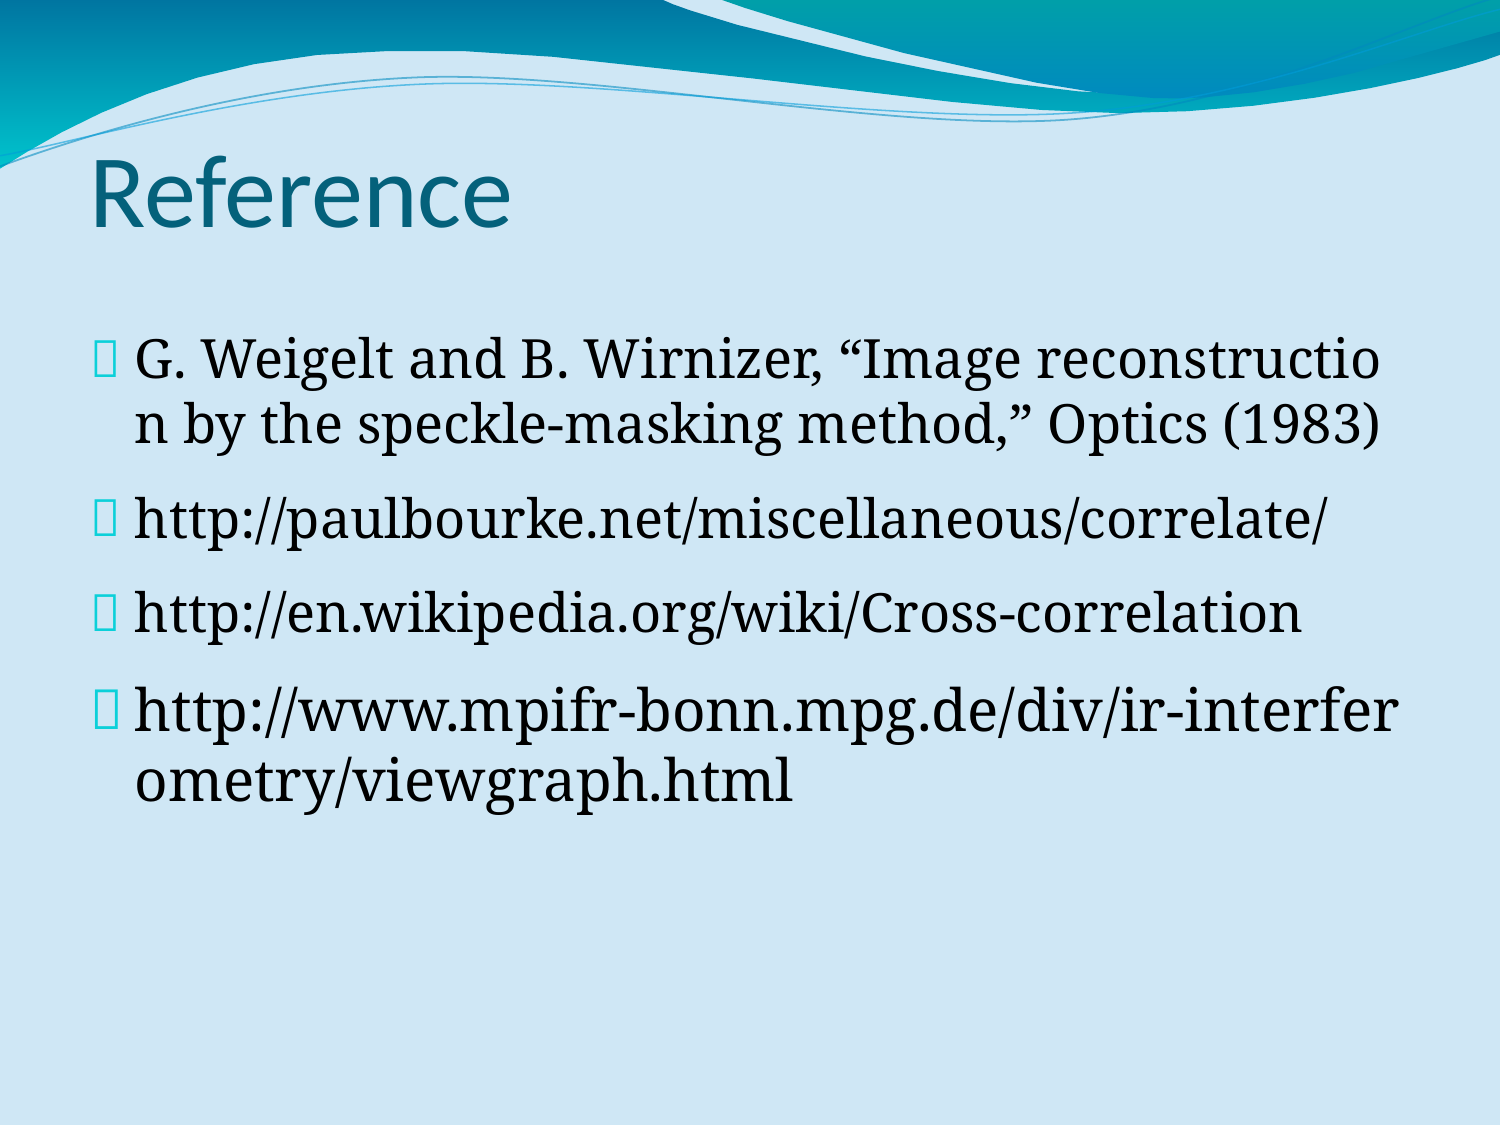

# Reference
G. Weigelt and B. Wirnizer, “Image reconstruction by the speckle-masking method,” Optics (1983)
http://paulbourke.net/miscellaneous/correlate/
http://en.wikipedia.org/wiki/Cross-correlation
http://www.mpifr-bonn.mpg.de/div/ir-interferometry/viewgraph.html